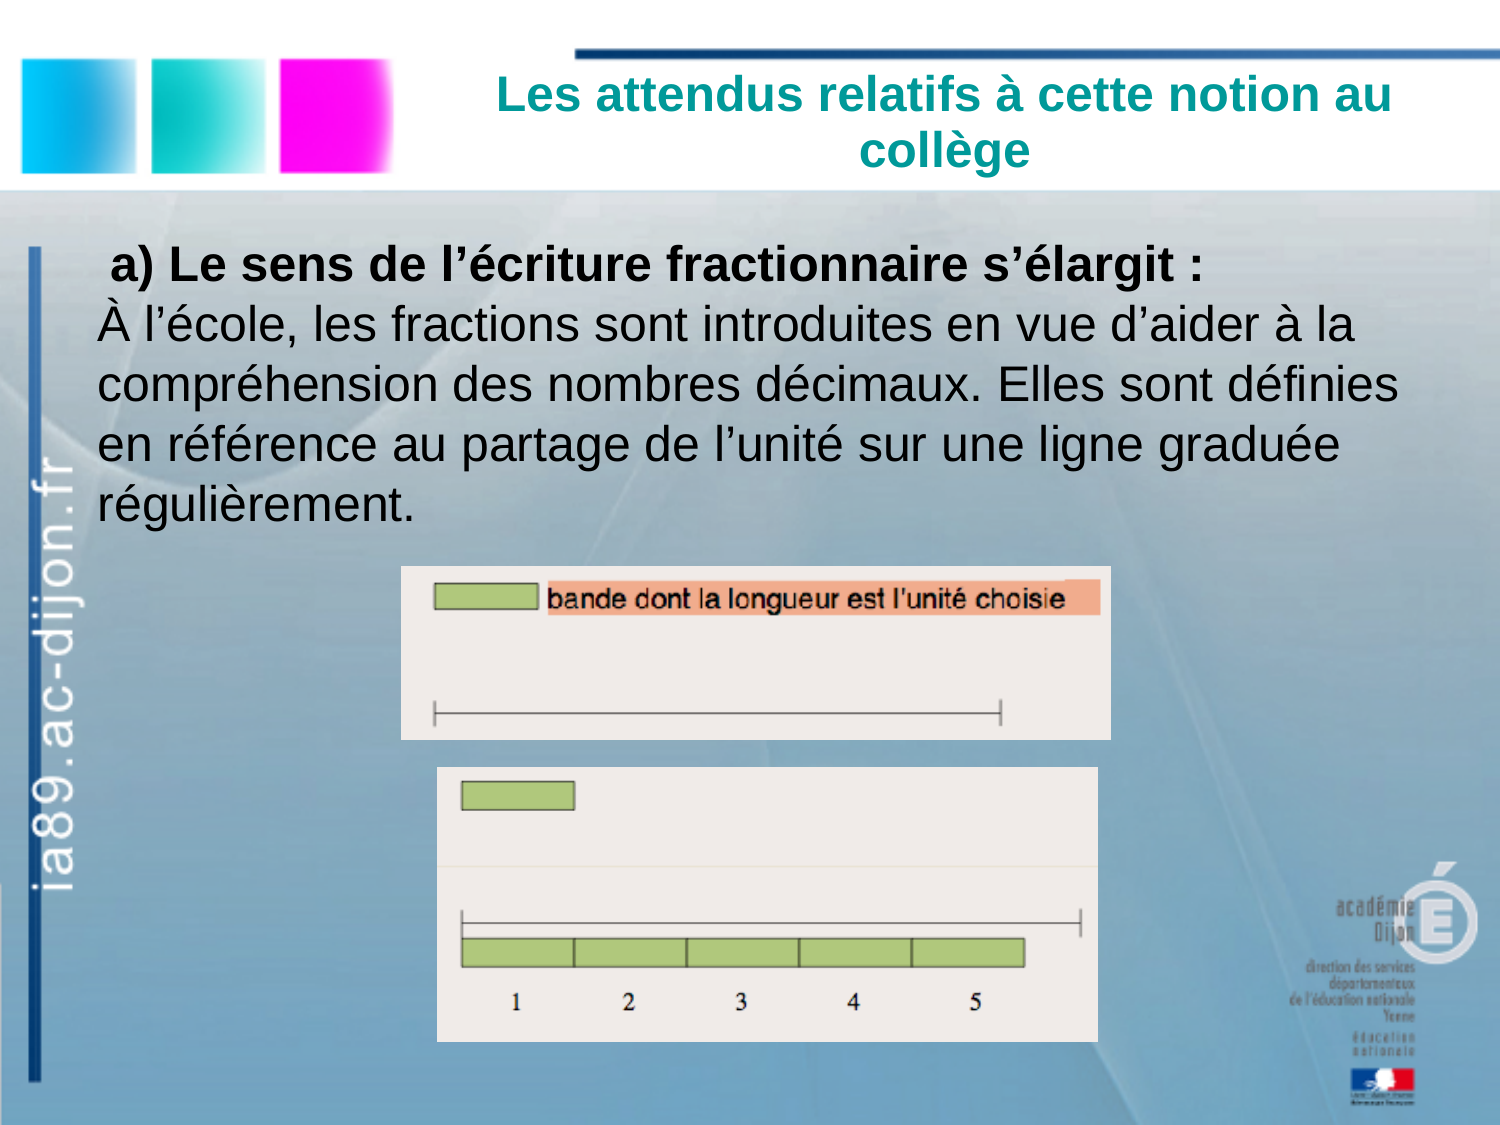

# Les attendus relatifs à cette notion au collège
 a) Le sens de l’écriture fractionnaire s’élargit :
À l’école, les fractions sont introduites en vue d’aider à la compréhension des nombres décimaux. Elles sont définies en référence au partage de l’unité sur une ligne graduée régulièrement.